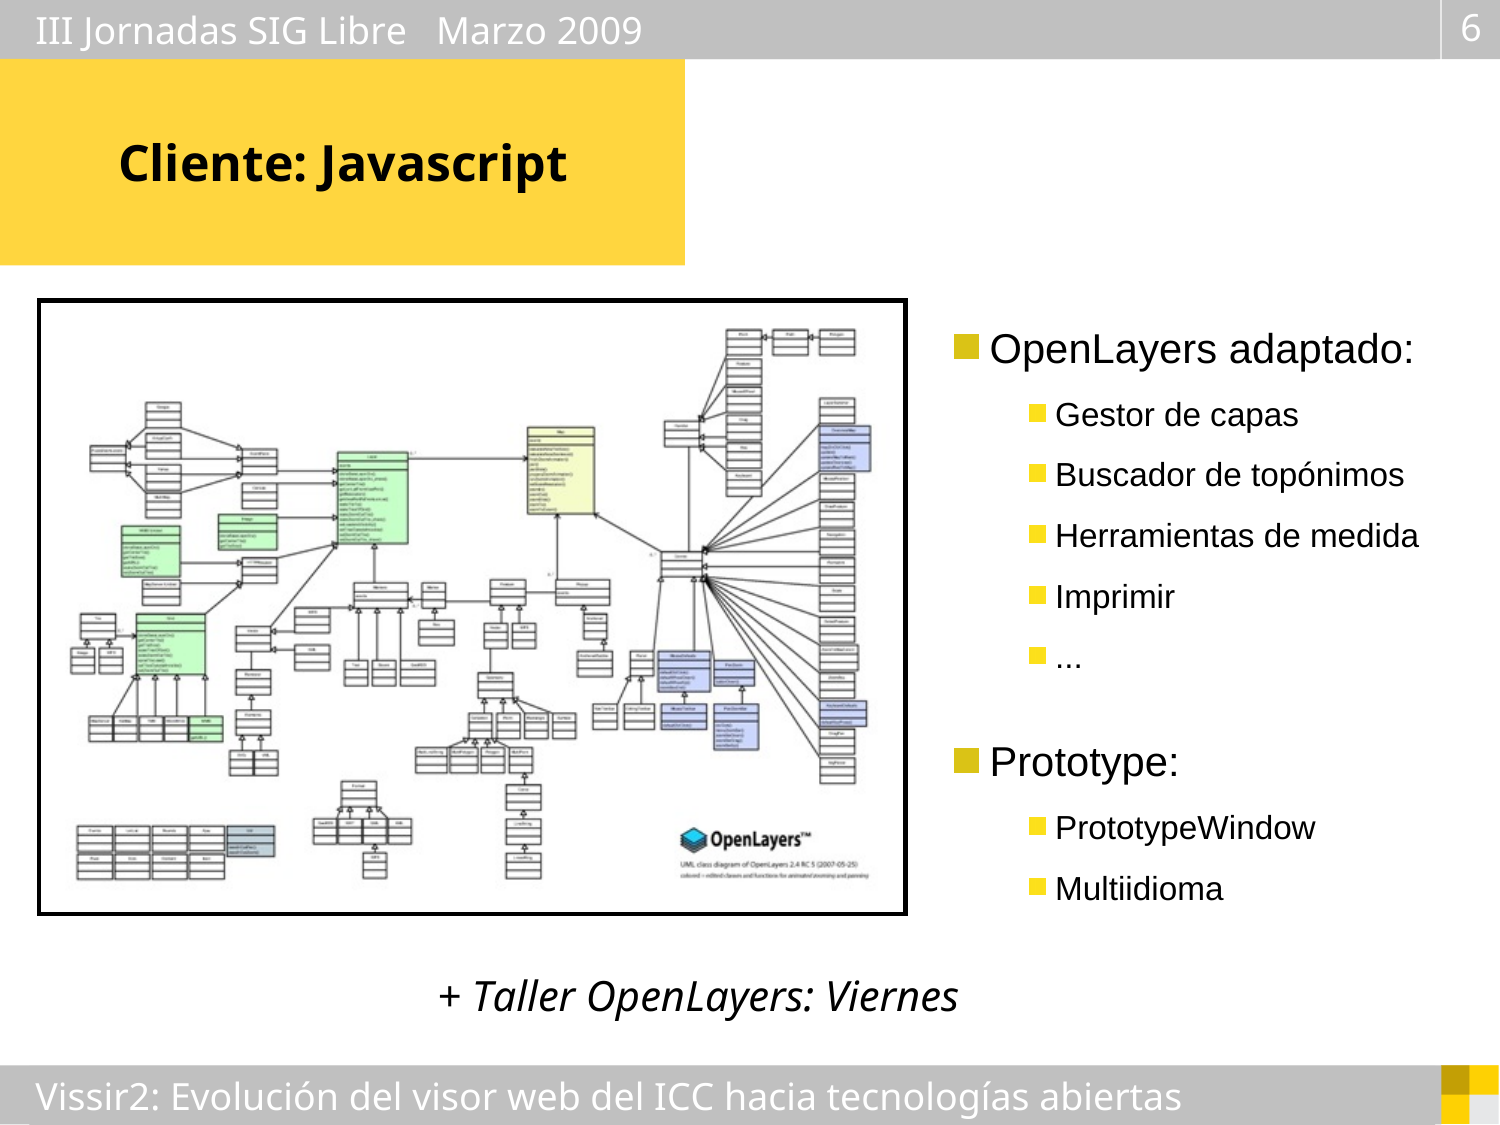

III Jornadas SIG Libre Marzo 2009
# Cliente: Javascript
 OpenLayers adaptado:
 Gestor de capas
 Buscador de topónimos
 Herramientas de medida
 Imprimir
 ...
 Prototype:
 PrototypeWindow
 Multiidioma
+ Taller OpenLayers: Viernes
Vissir2: Evolución del visor web del ICC hacia tecnologías abiertas